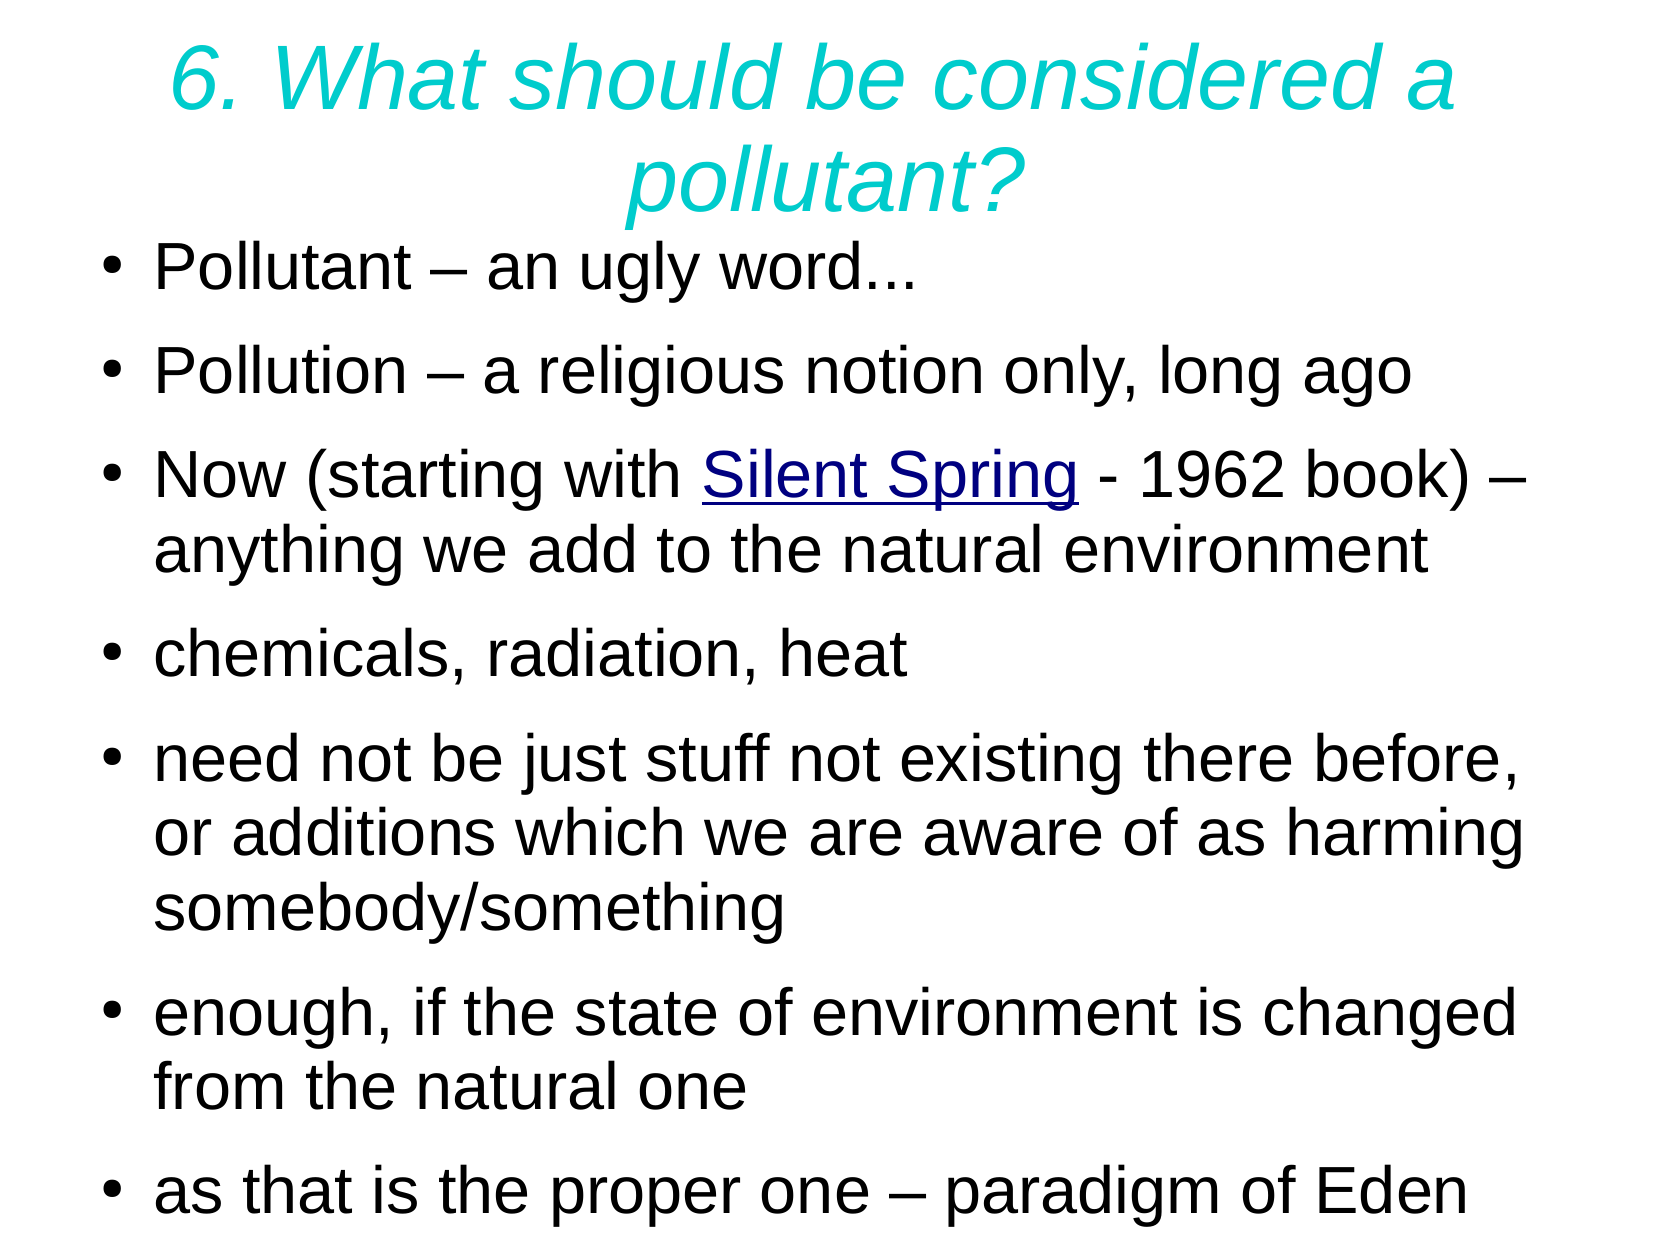

# 6. What should be considered a pollutant?
Pollutant – an ugly word...
Pollution – a religious notion only, long ago
Now (starting with Silent Spring - 1962 book) – anything we add to the natural environment
chemicals, radiation, heat
need not be just stuff not existing there before, or additions which we are aware of as harming somebody/something
enough, if the state of environment is changed from the natural one
as that is the proper one – paradigm of Eden